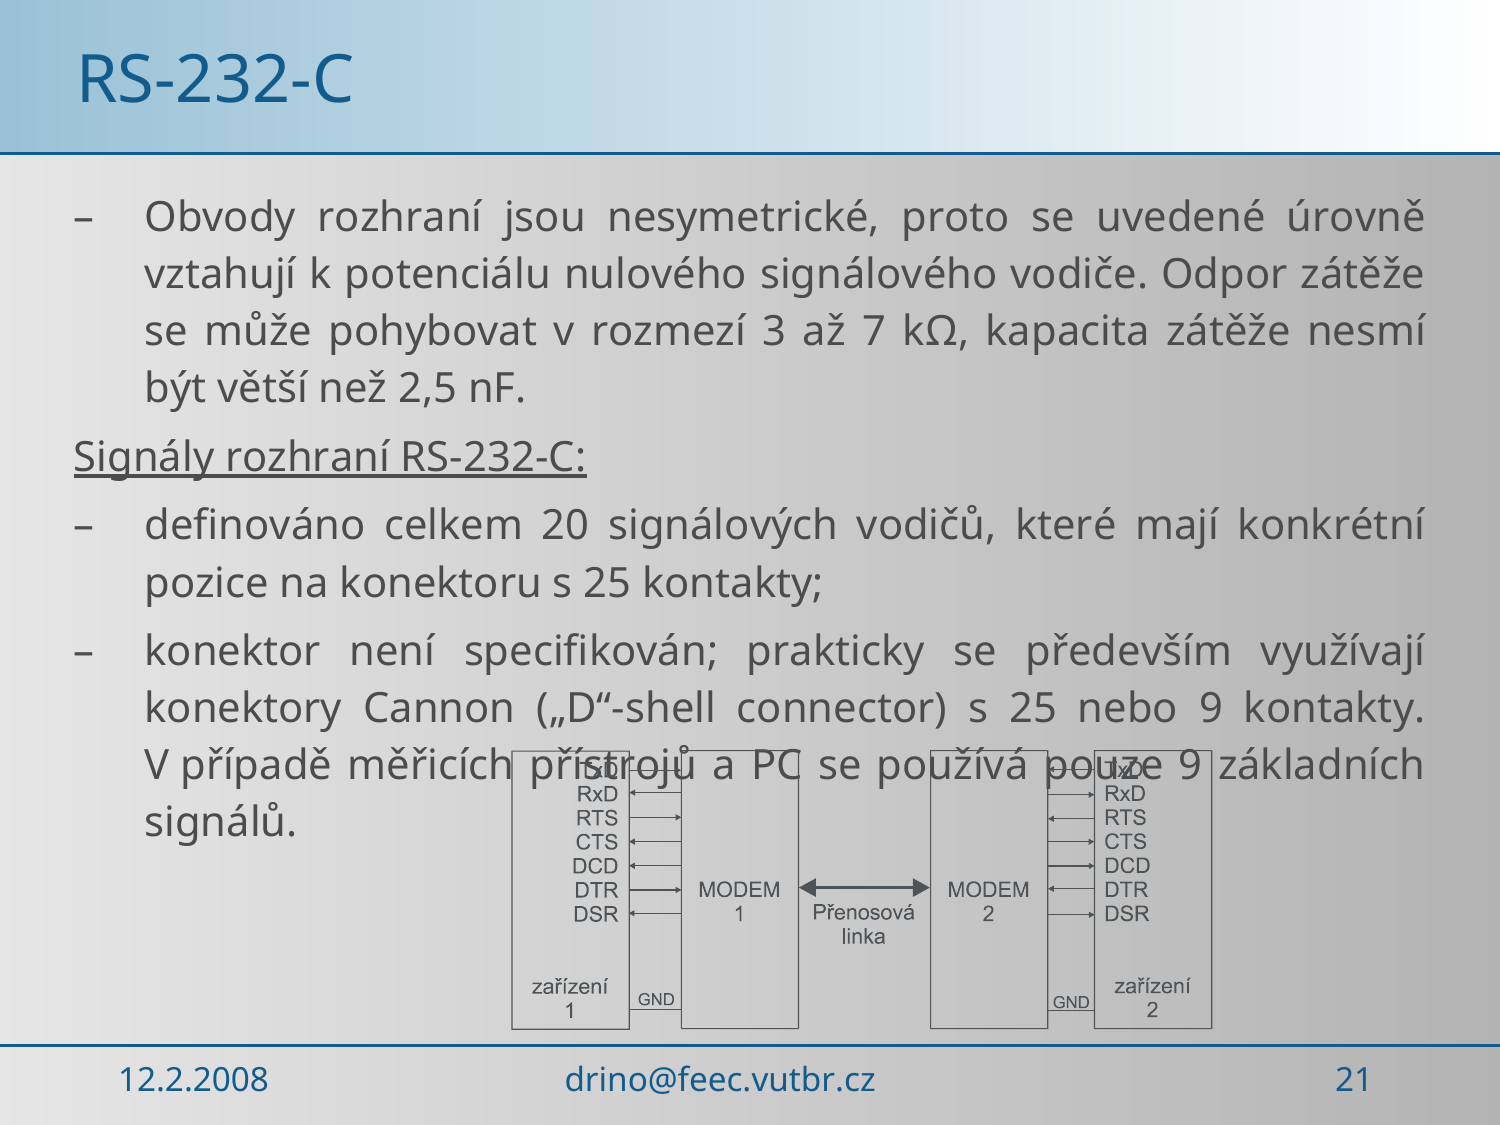

# RS-232-C
–	Obvody rozhraní jsou nesymetrické, proto se uvedené úrovně vztahují k potenciálu nulového signálového vodiče. Odpor zátěže se může pohybovat v rozmezí 3 až 7 kΩ, kapacita zátěže nesmí být větší než 2,5 nF.
Signály rozhraní RS-232-C:
–	definováno celkem 20 signálových vodičů, které mají konkrétní pozice na konektoru s 25 kontakty;
–	konektor není specifikován; prakticky se především využívají konektory Cannon („D“-shell connector) s 25 nebo 9 kontakty. V případě měřicích přístrojů a PC se používá pouze 9 základních signálů.
12.2.2008
drino@feec.vutbr.cz